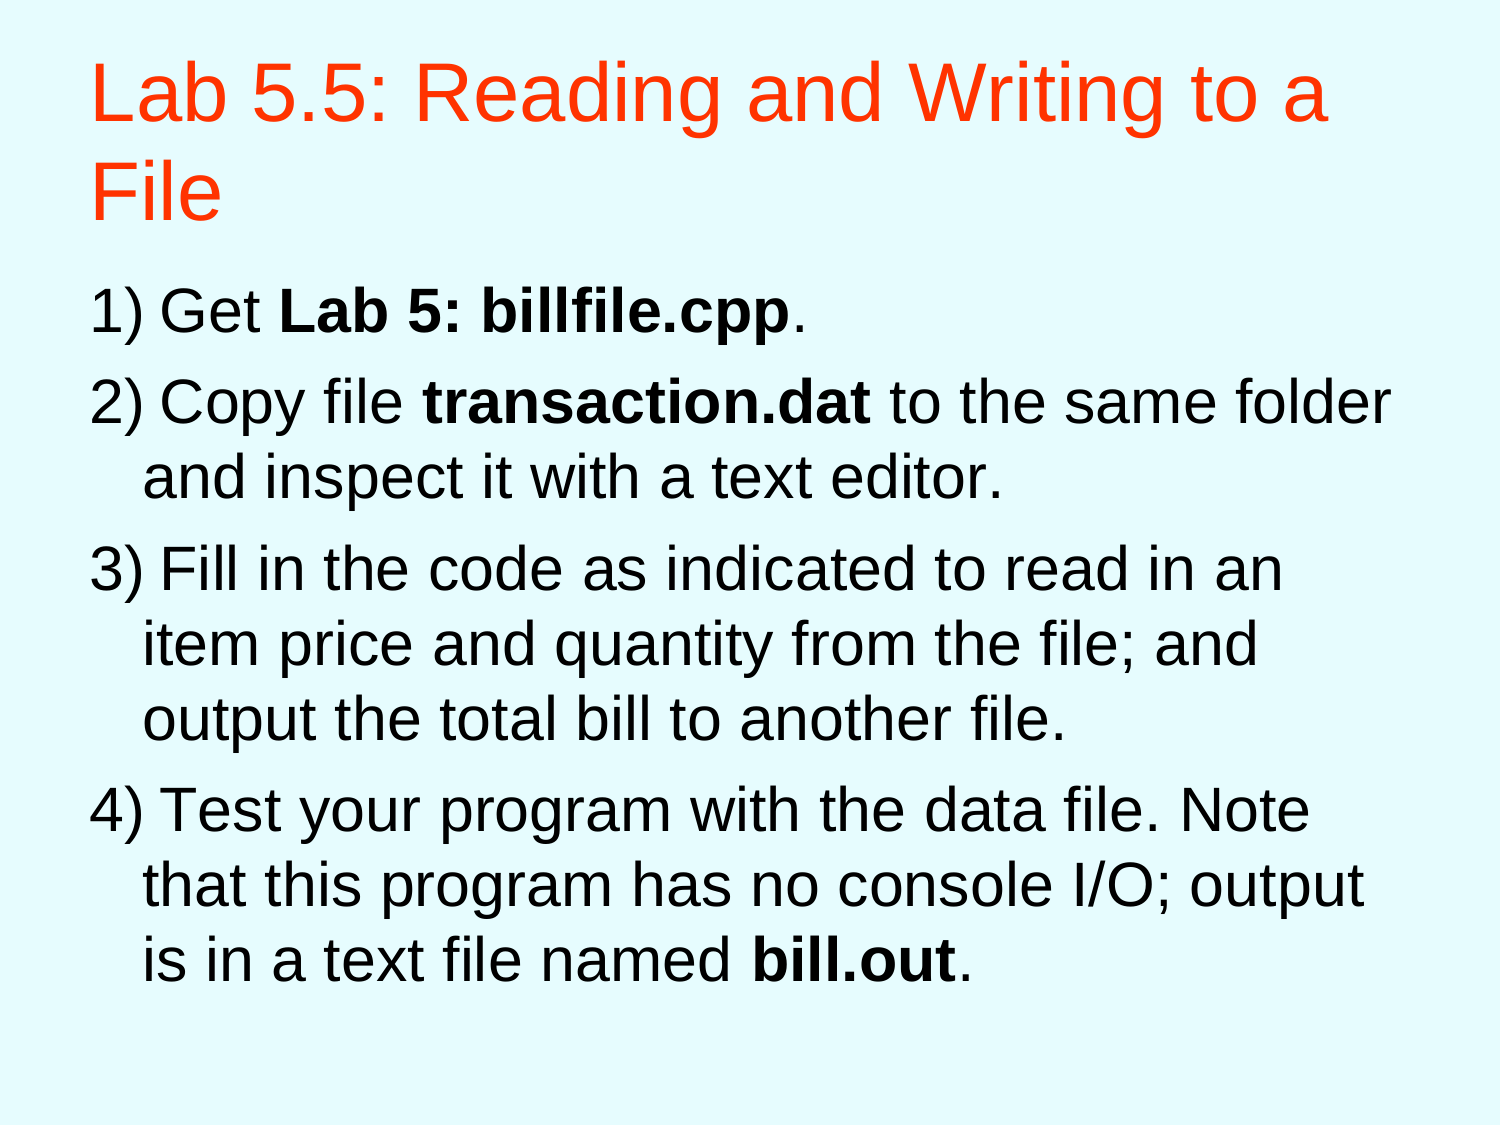

# Lab 5.5: Reading and Writing to a File
 Get Lab 5: billfile.cpp.
 Copy file transaction.dat to the same folder and inspect it with a text editor.
 Fill in the code as indicated to read in an item price and quantity from the file; and output the total bill to another file.
 Test your program with the data file. Note that this program has no console I/O; output is in a text file named bill.out.